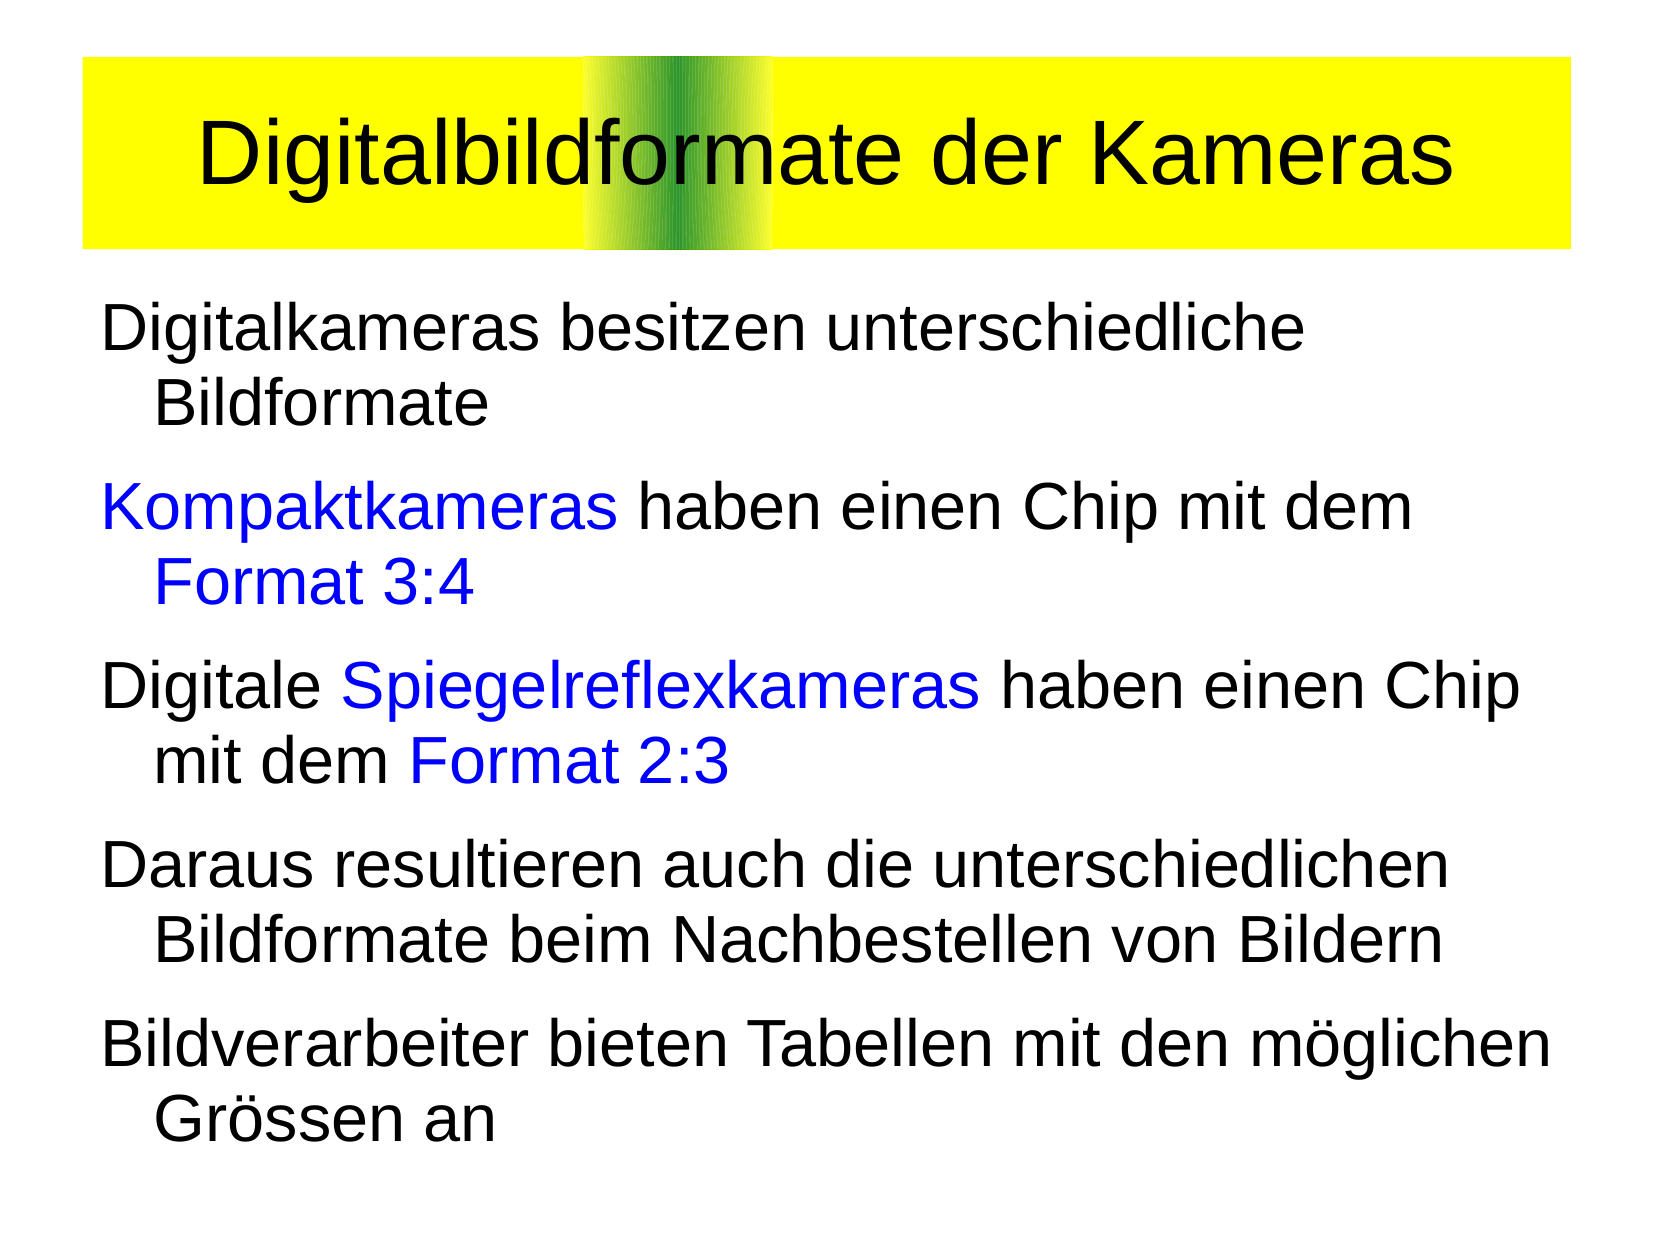

# Digitalbildformate der Kameras
Digitalkameras besitzen unterschiedliche Bildformate
Kompaktkameras haben einen Chip mit dem Format 3:4
Digitale Spiegelreflexkameras haben einen Chip mit dem Format 2:3
Daraus resultieren auch die unterschiedlichen Bildformate beim Nachbestellen von Bildern
Bildverarbeiter bieten Tabellen mit den möglichen Grössen an